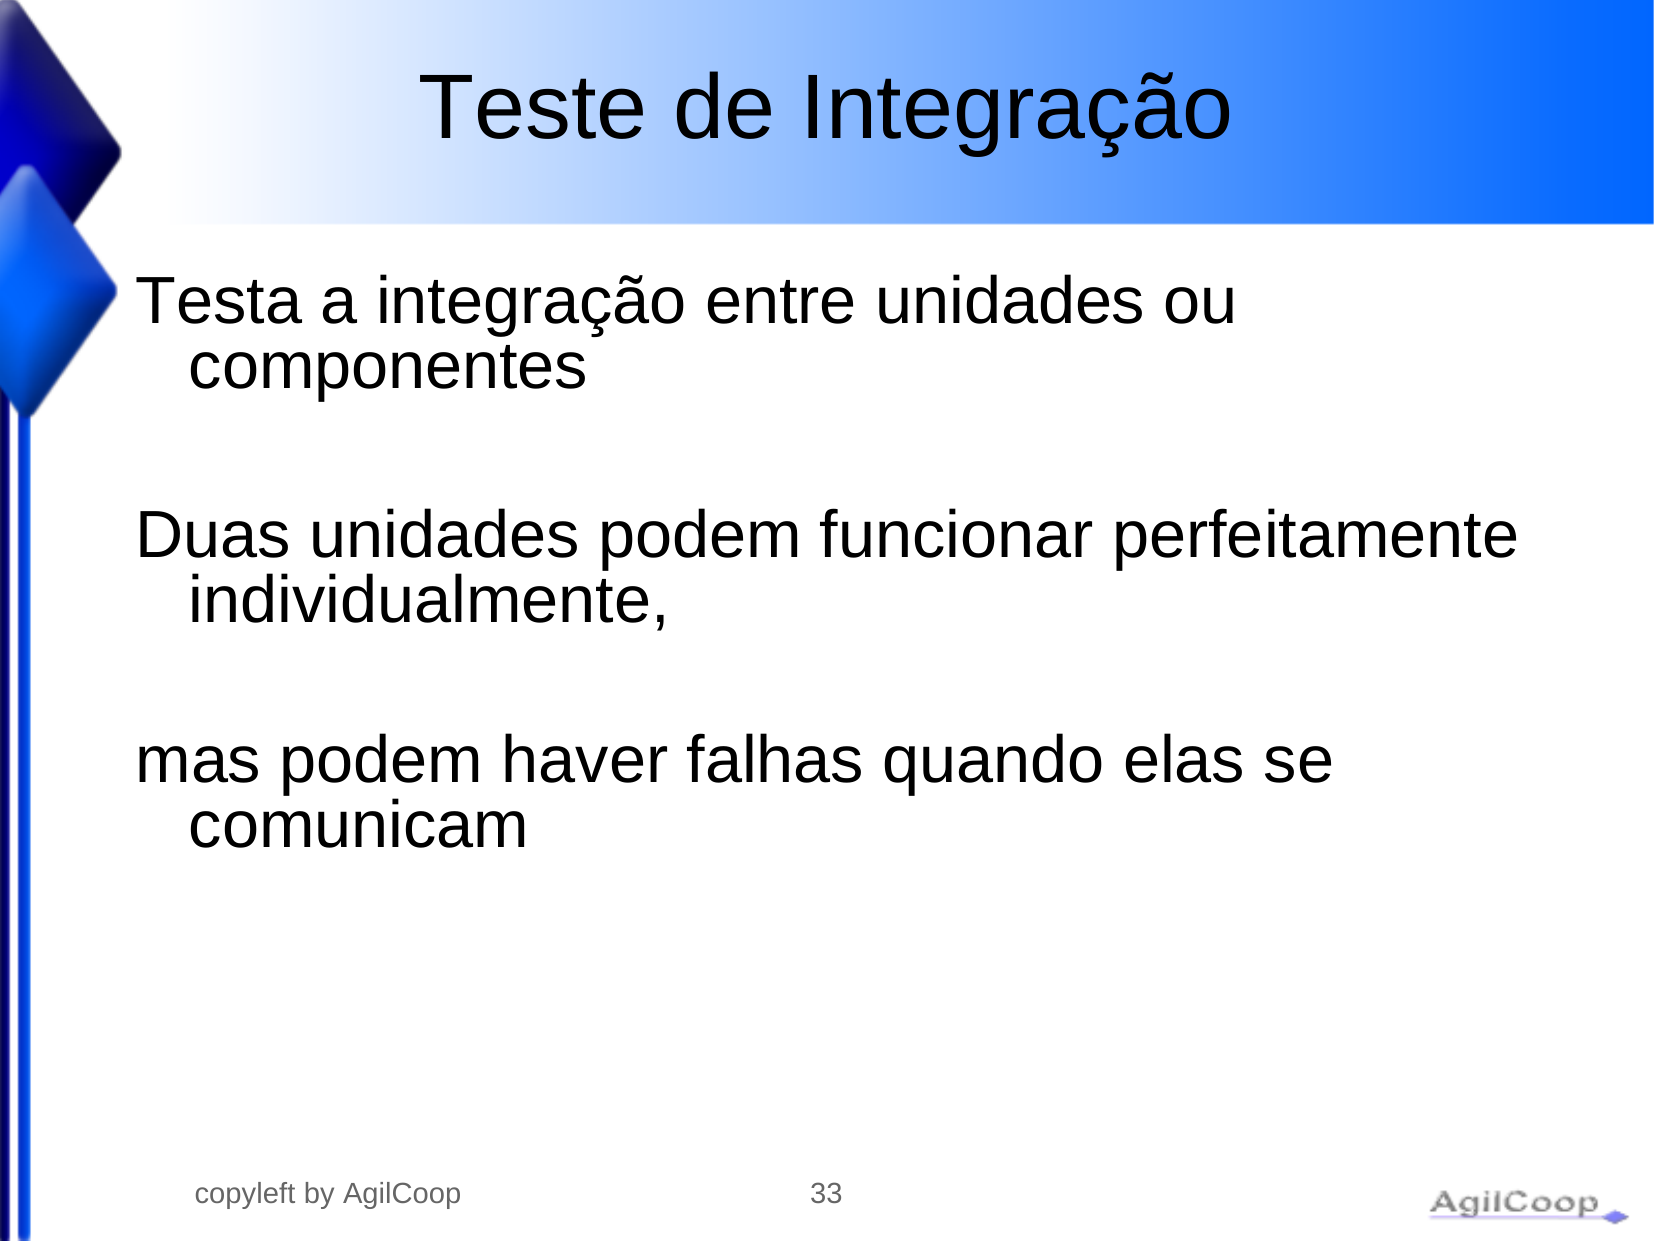

# Teste de Integração
Testa a integração entre unidades ou componentes
Duas unidades podem funcionar perfeitamente individualmente,
mas podem haver falhas quando elas se comunicam
copyleft by AgilCoop
33